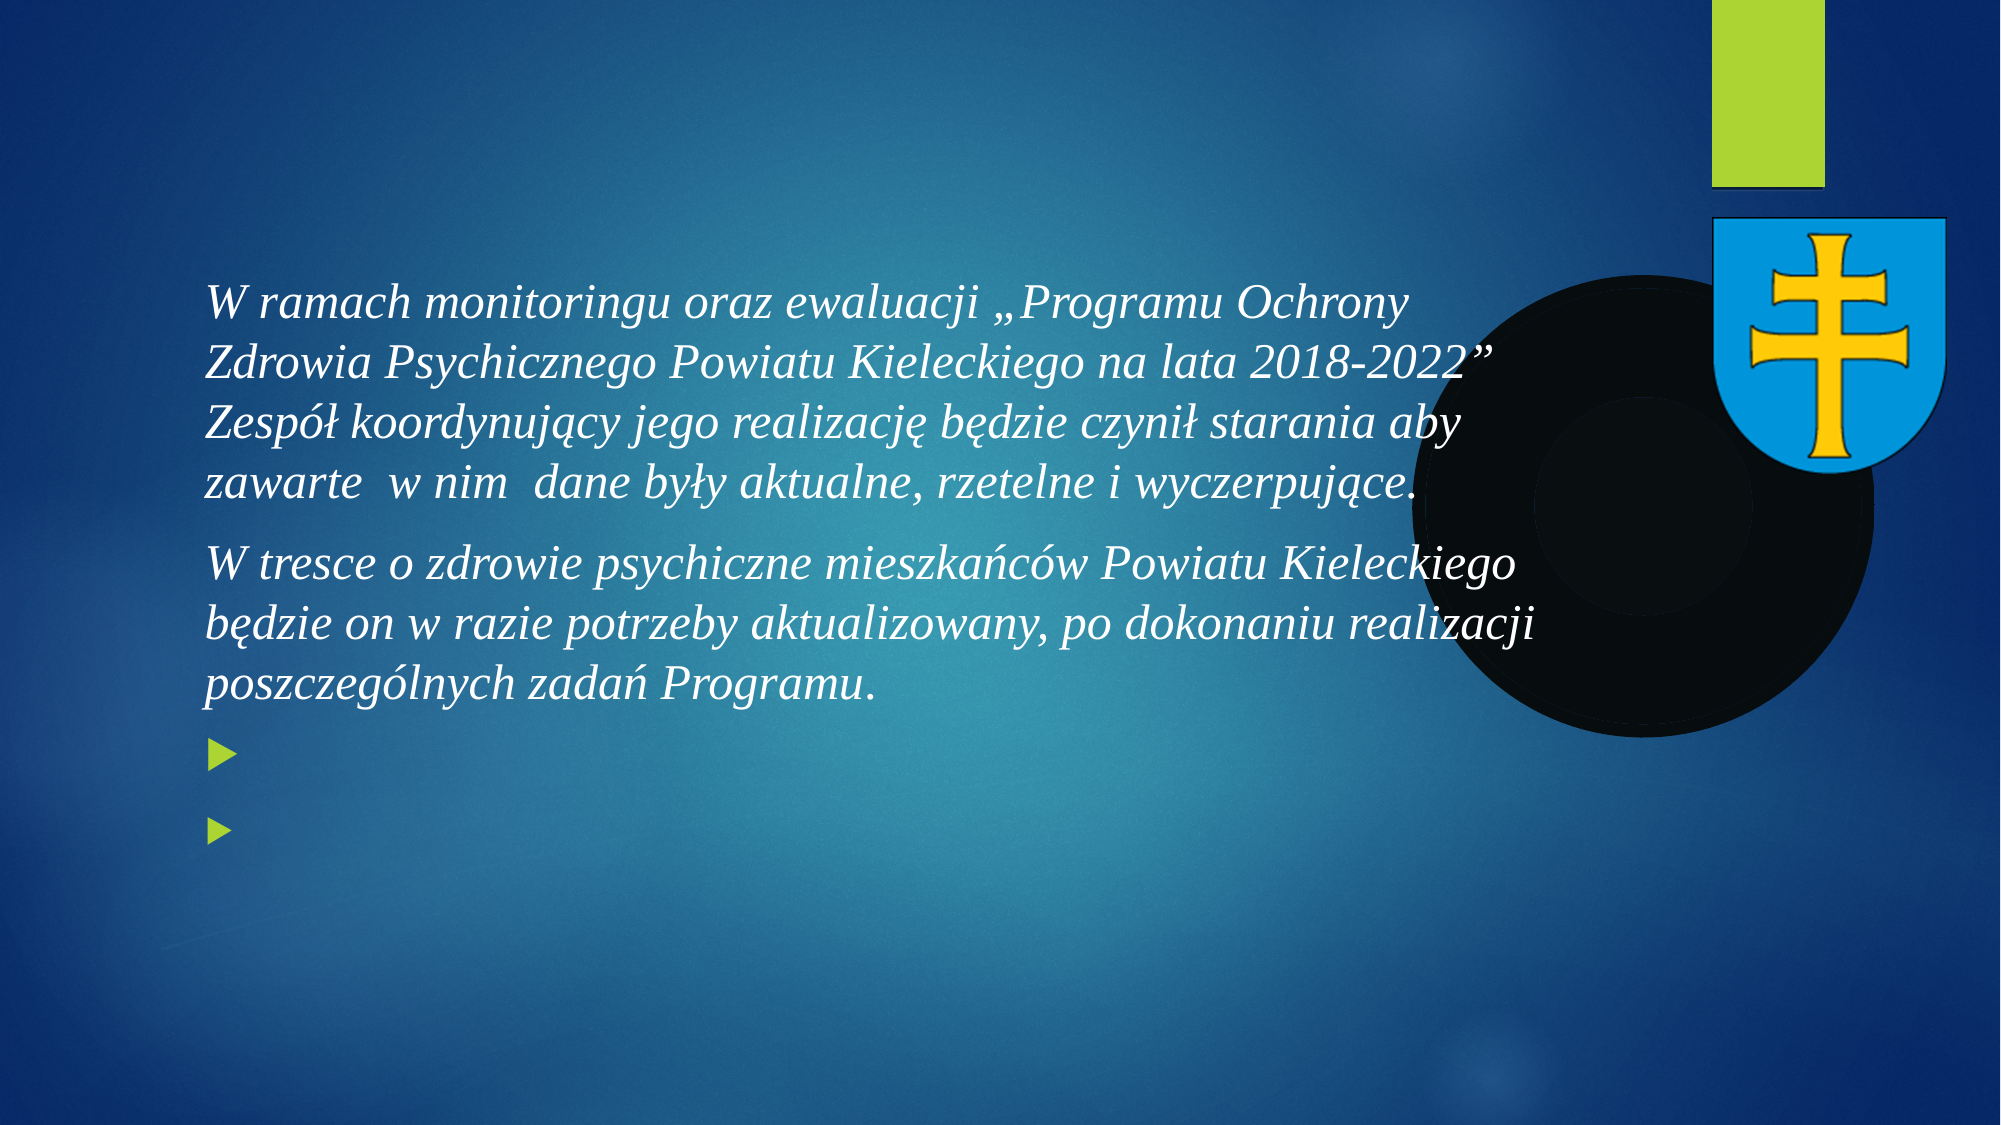

#
W ramach monitoringu oraz ewaluacji „Programu Ochrony Zdrowia Psychicznego Powiatu Kieleckiego na lata 2018-2022” Zespół koordynujący jego realizację będzie czynił starania aby zawarte w nim dane były aktualne, rzetelne i wyczerpujące.
W tresce o zdrowie psychiczne mieszkańców Powiatu Kieleckiego będzie on w razie potrzeby aktualizowany, po dokonaniu realizacji poszczególnych zadań Programu.